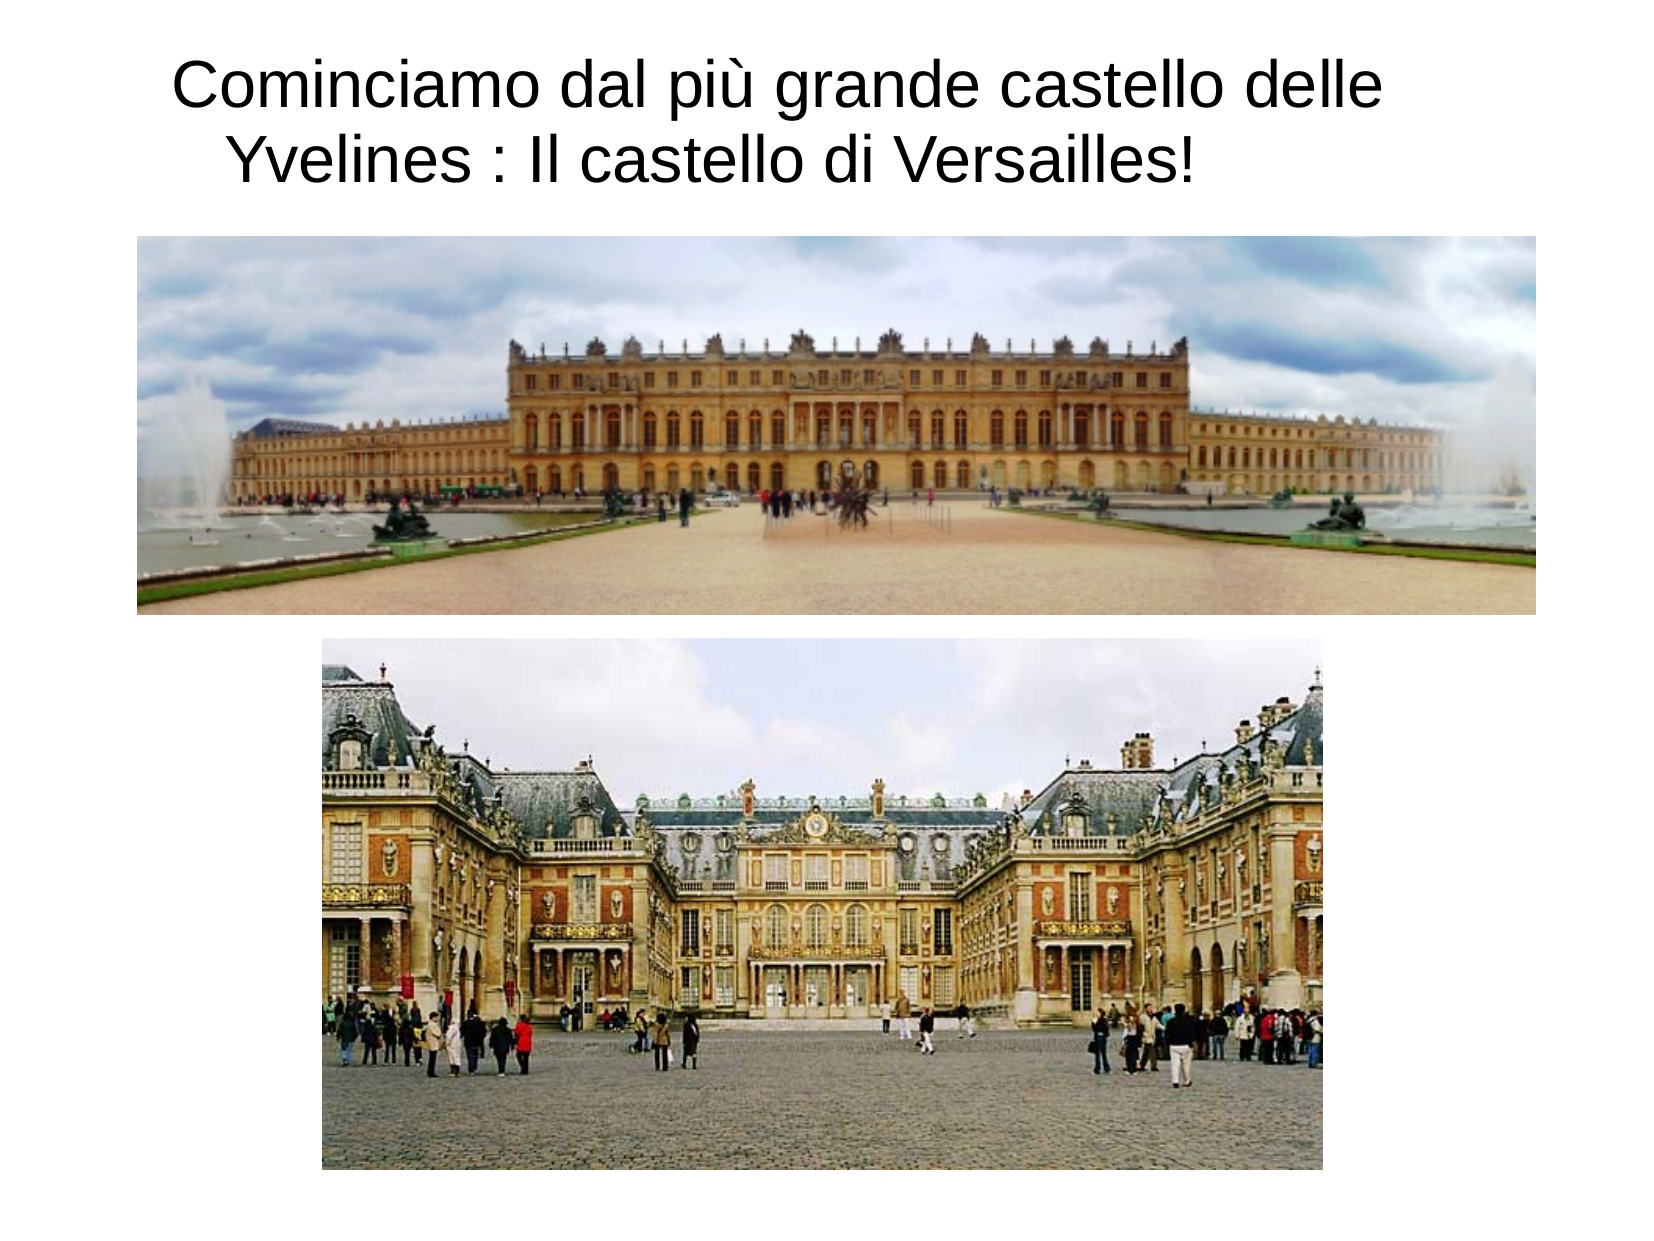

# Cominciamo dal più grande castello delle Yvelines : Il castello di Versailles!